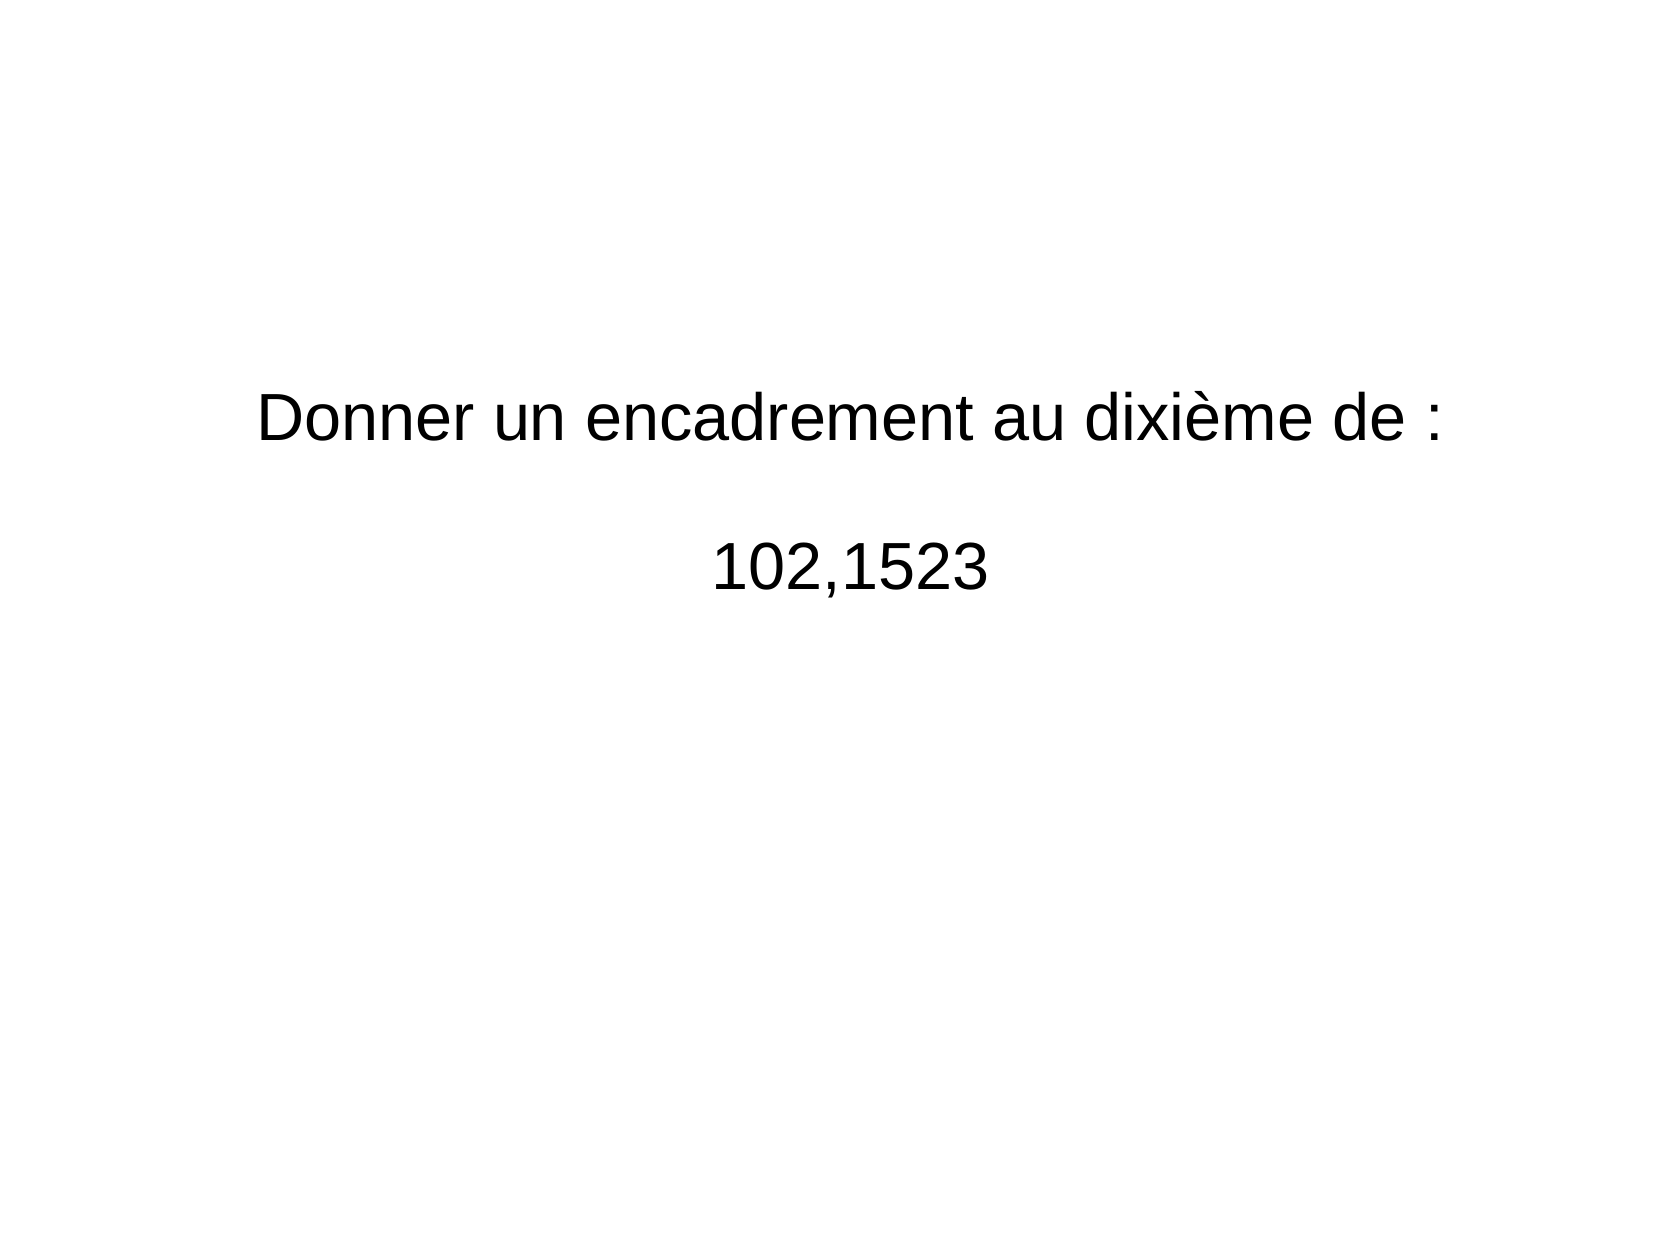

# Donner un encadrement au dixième de :
102,1523